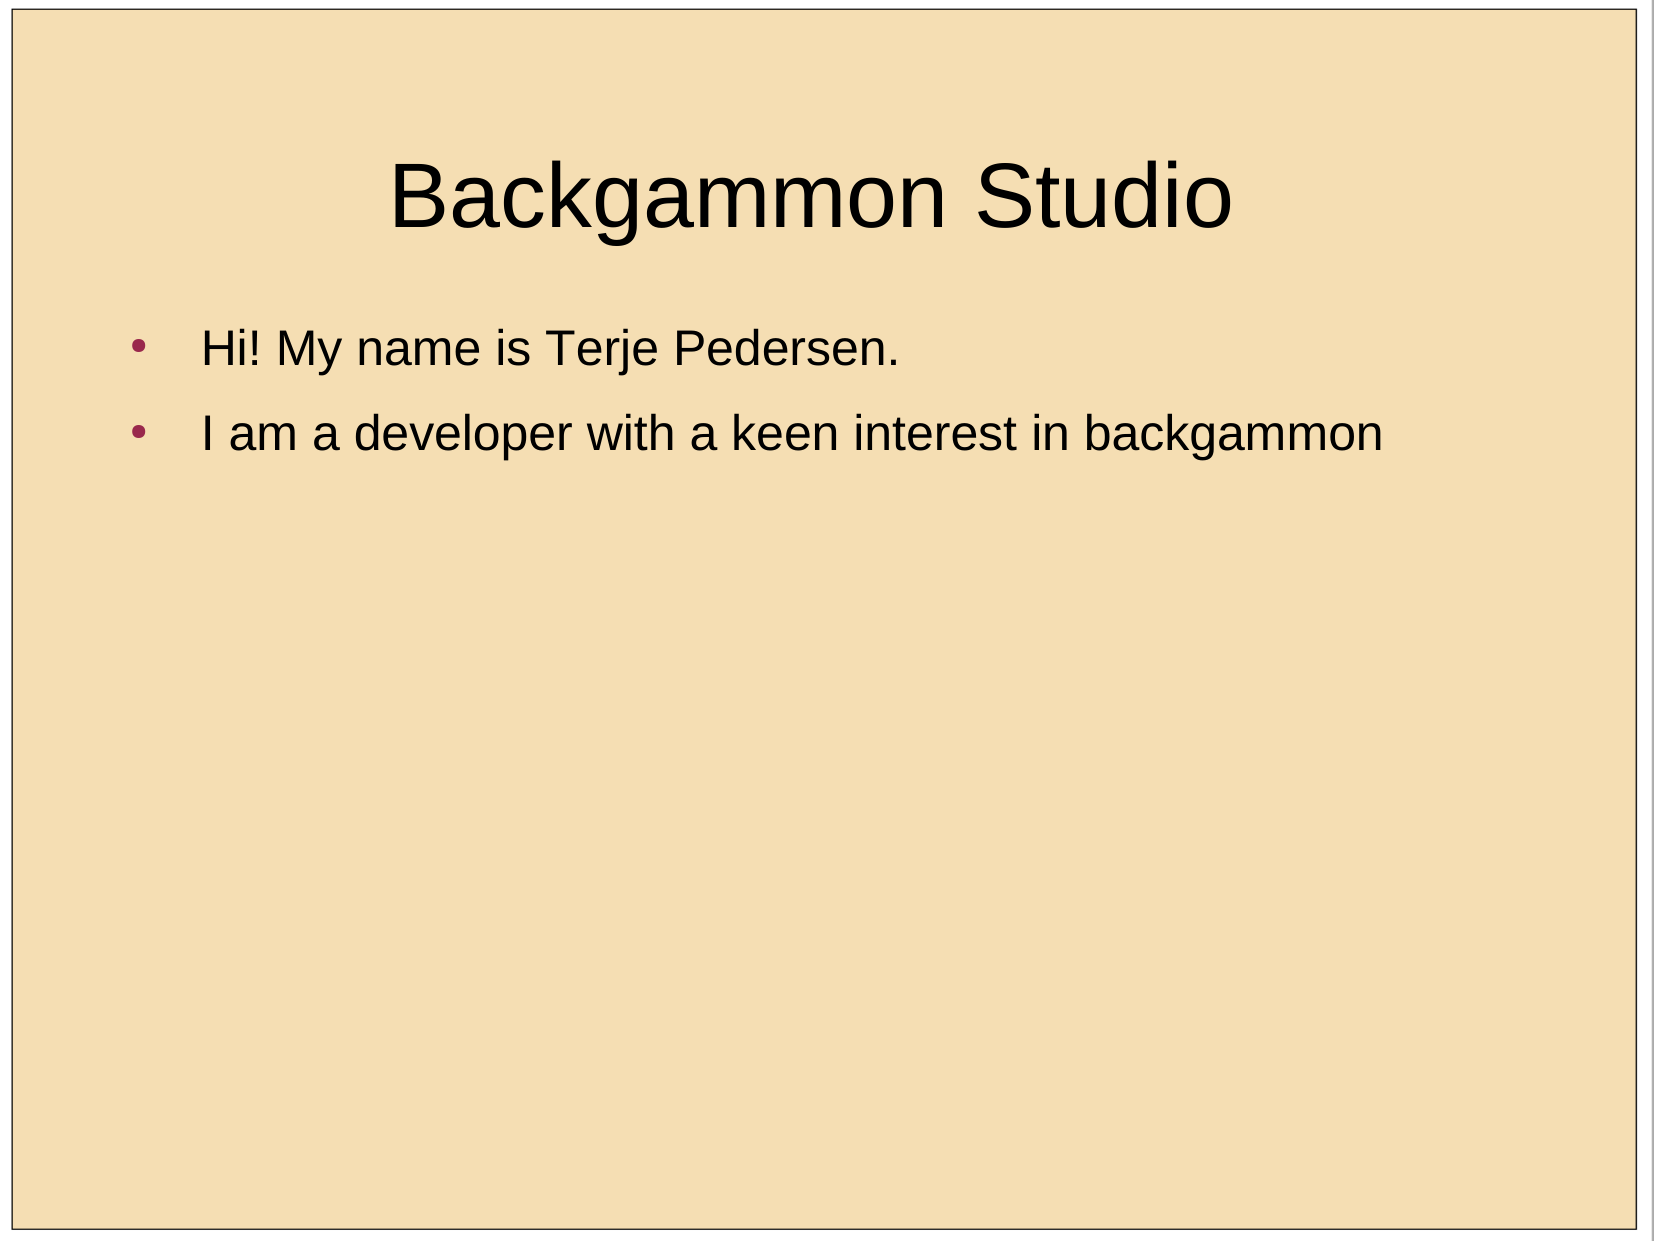

# Backgammon Studio
Hi! My name is Terje Pedersen.
I am a developer with a keen interest in backgammon